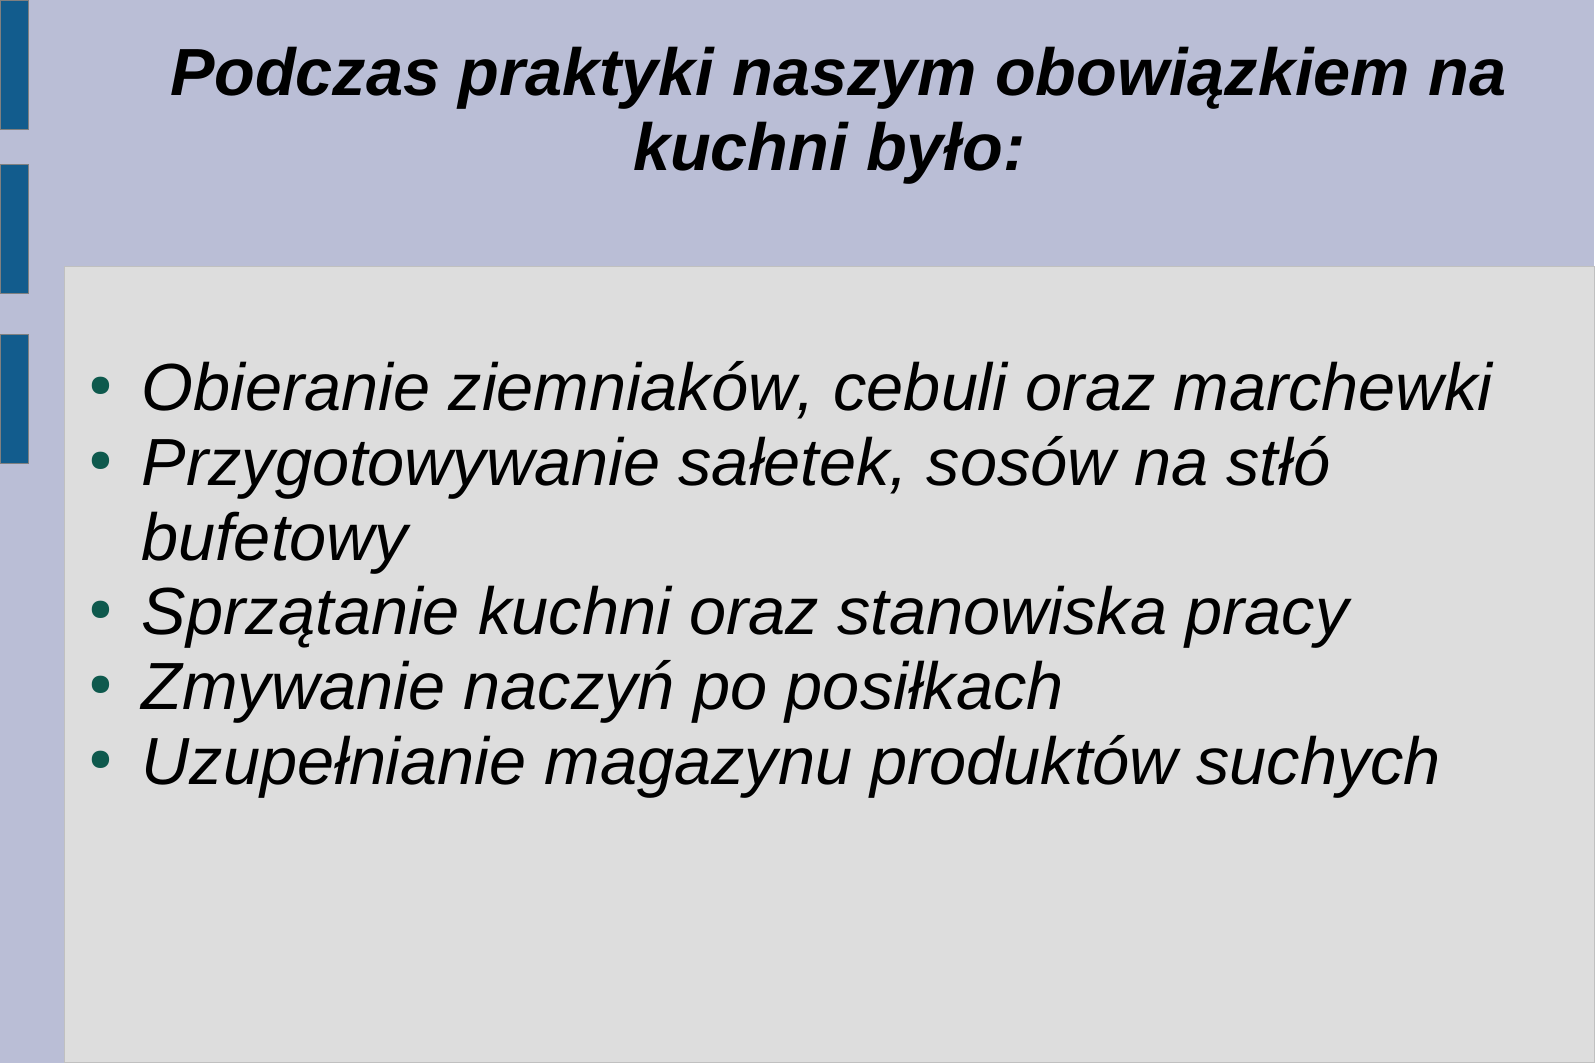

Podczas praktyki naszym obowiązkiem na kuchni było:
# Obieranie ziemniaków, cebuli oraz marchewki
Przygotowywanie sałetek, sosów na stłó bufetowy
Sprzątanie kuchni oraz stanowiska pracy
Zmywanie naczyń po posiłkach
Uzupełnianie magazynu produktów suchych